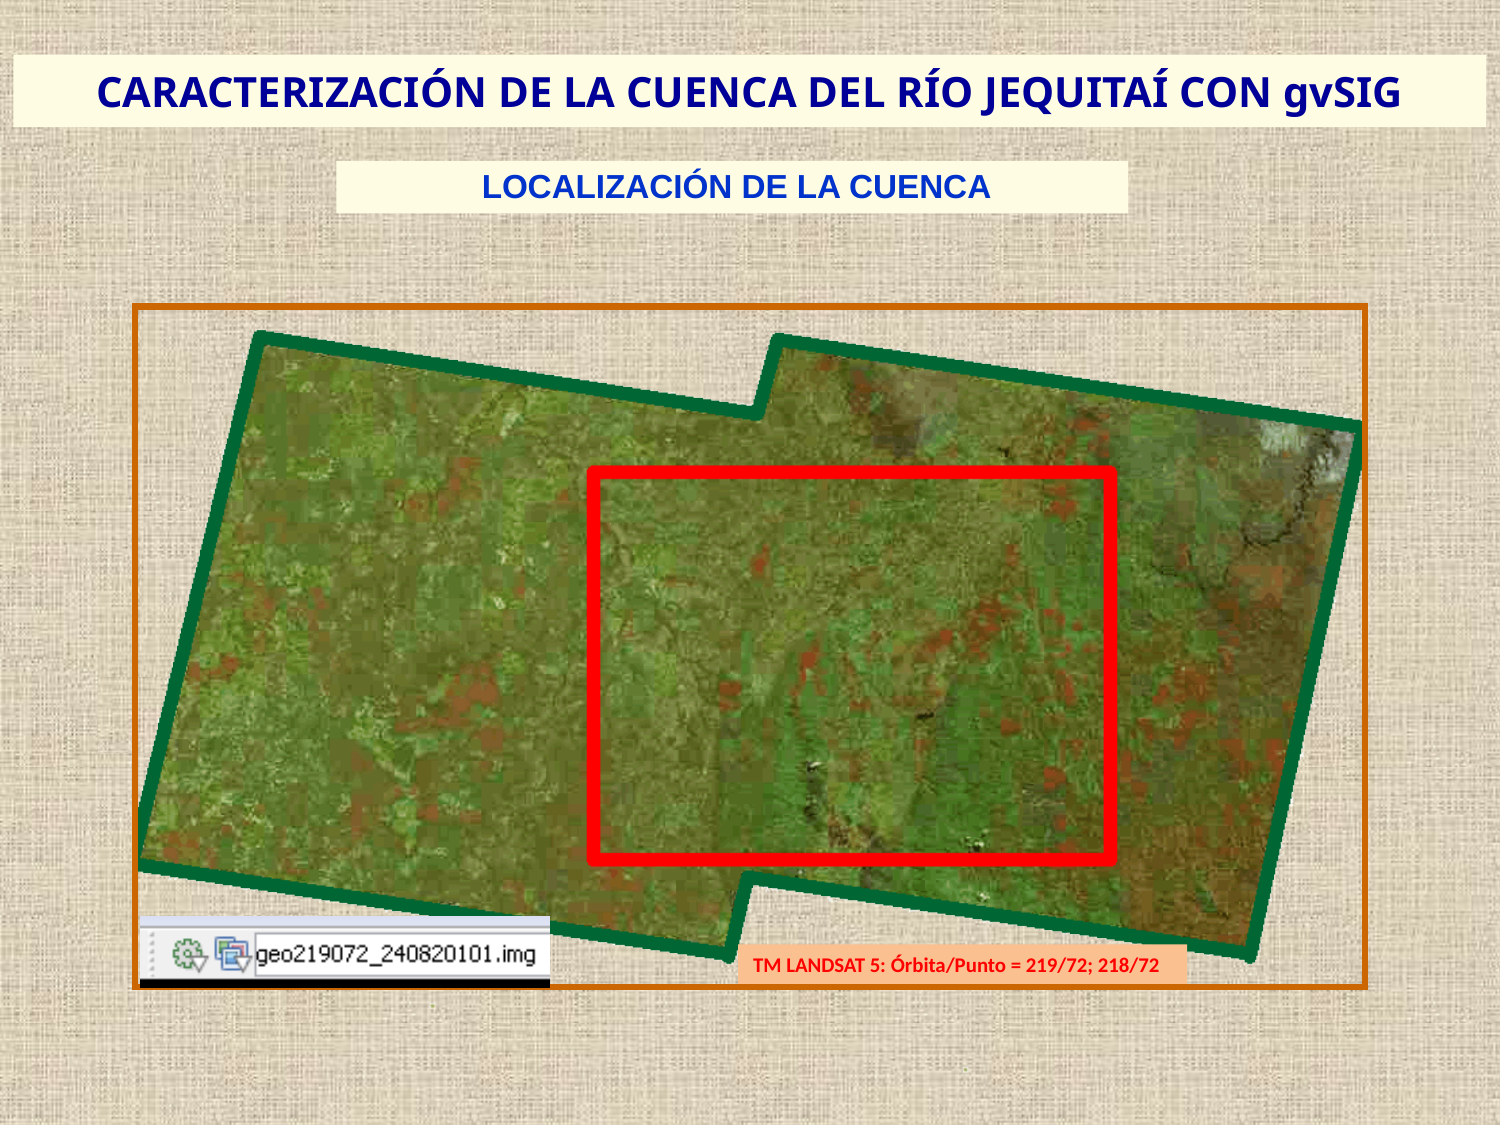

CARACTERIZACIÓN DE LA CUENCA DEL RÍO JEQUITAÍ CON gvSIG
 LOCALIZACIÓN DE LA CUENCA
TM LANDSAT 5: Órbita/Punto = 219/72; 218/72